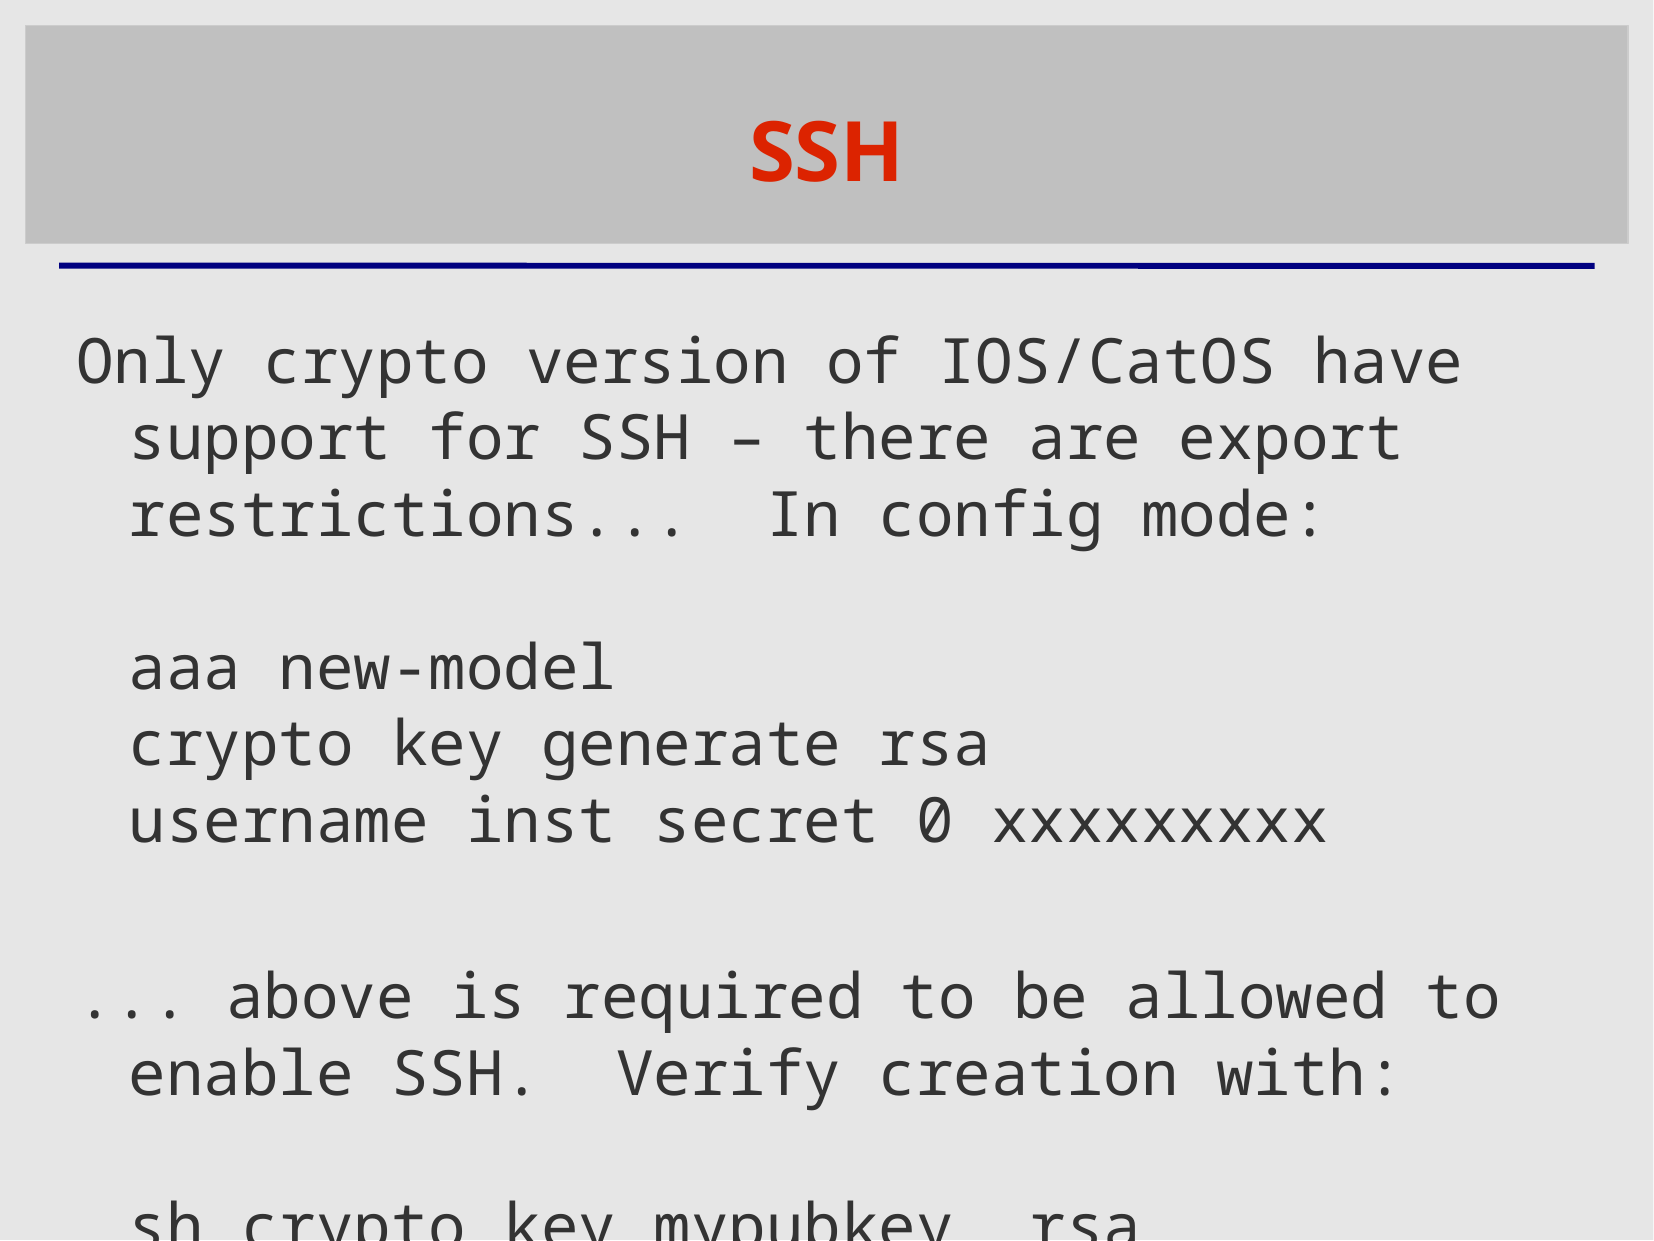

# SSH
Only crypto version of IOS/CatOS have support for SSH – there are export restrictions... In config mode:
aaa new-model
crypto key generate rsa
username inst secret 0 xxxxxxxxx
... above is required to be allowed to enable SSH. Verify creation with:
sh crypto key mypubkey rsa
Use at least 768 bits